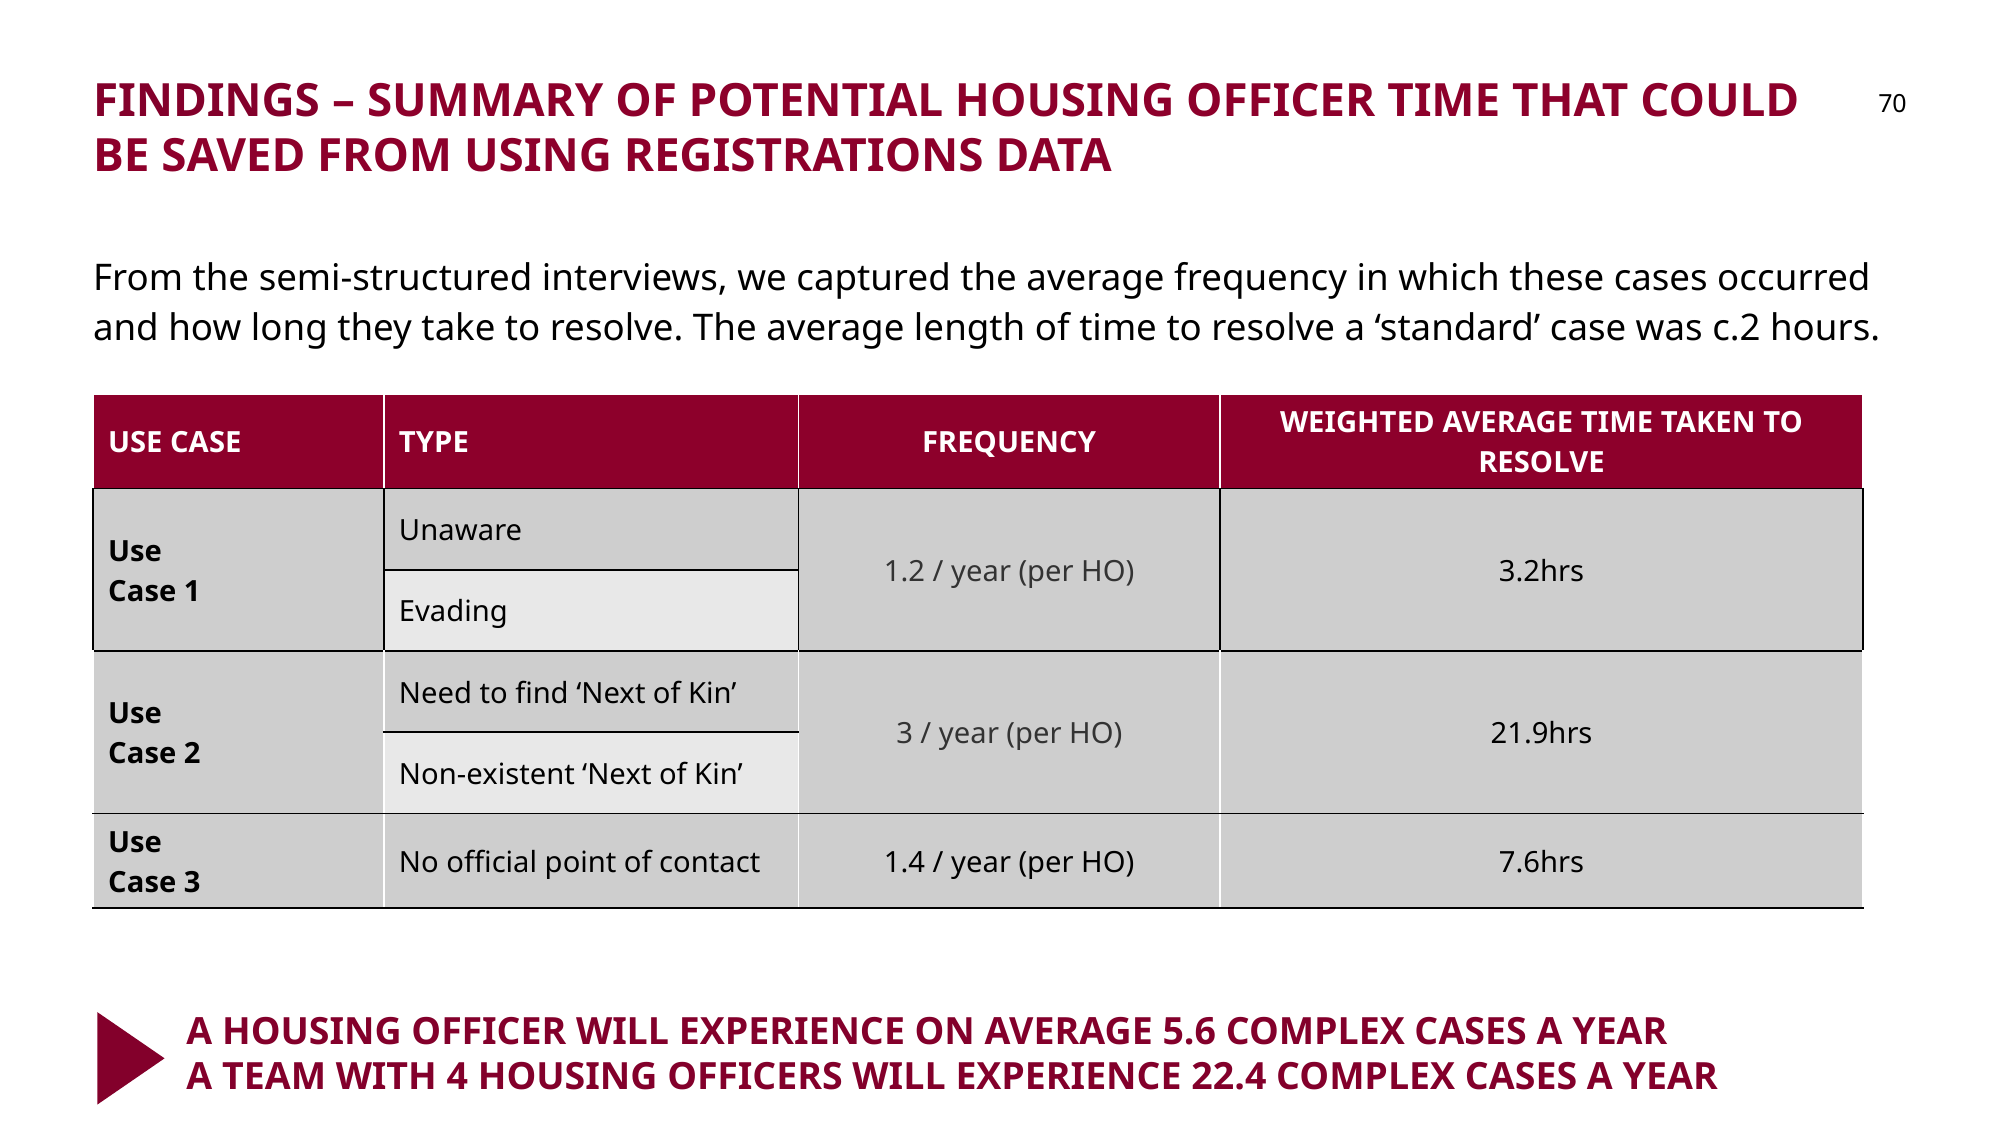

# FINDINGS – SUMMARY OF POTENTIAL HOUSING OFFICER TIME THAT COULD BE SAVED FROM USING REGISTRATIONS DATA
From the semi-structured interviews, we captured the average frequency in which these cases occurred and how long they take to resolve. The average length of time to resolve a ‘standard’ case was c.2 hours.
| USE CASE | TYPE | FREQUENCY | WEIGHTED AVERAGE TIME TAKEN TO RESOLVE |
| --- | --- | --- | --- |
| Use Case 1 | Unaware | 1.2 / year (per HO) | 3.2hrs |
| | Evading | | |
| Use Case 2 | Need to find ‘Next of Kin’ | 3 / year (per HO) | 21.9hrs |
| | Non-existent ‘Next of Kin’ | | |
| Use Case 3 | No official point of contact | 1.4 / year (per HO) | 7.6hrs |
A HOUSING OFFICER WILL EXPERIENCE ON AVERAGE 5.6 COMPLEX CASES A YEAR
A TEAM WITH 4 HOUSING OFFICERS WILL EXPERIENCE 22.4 COMPLEX CASES A YEAR